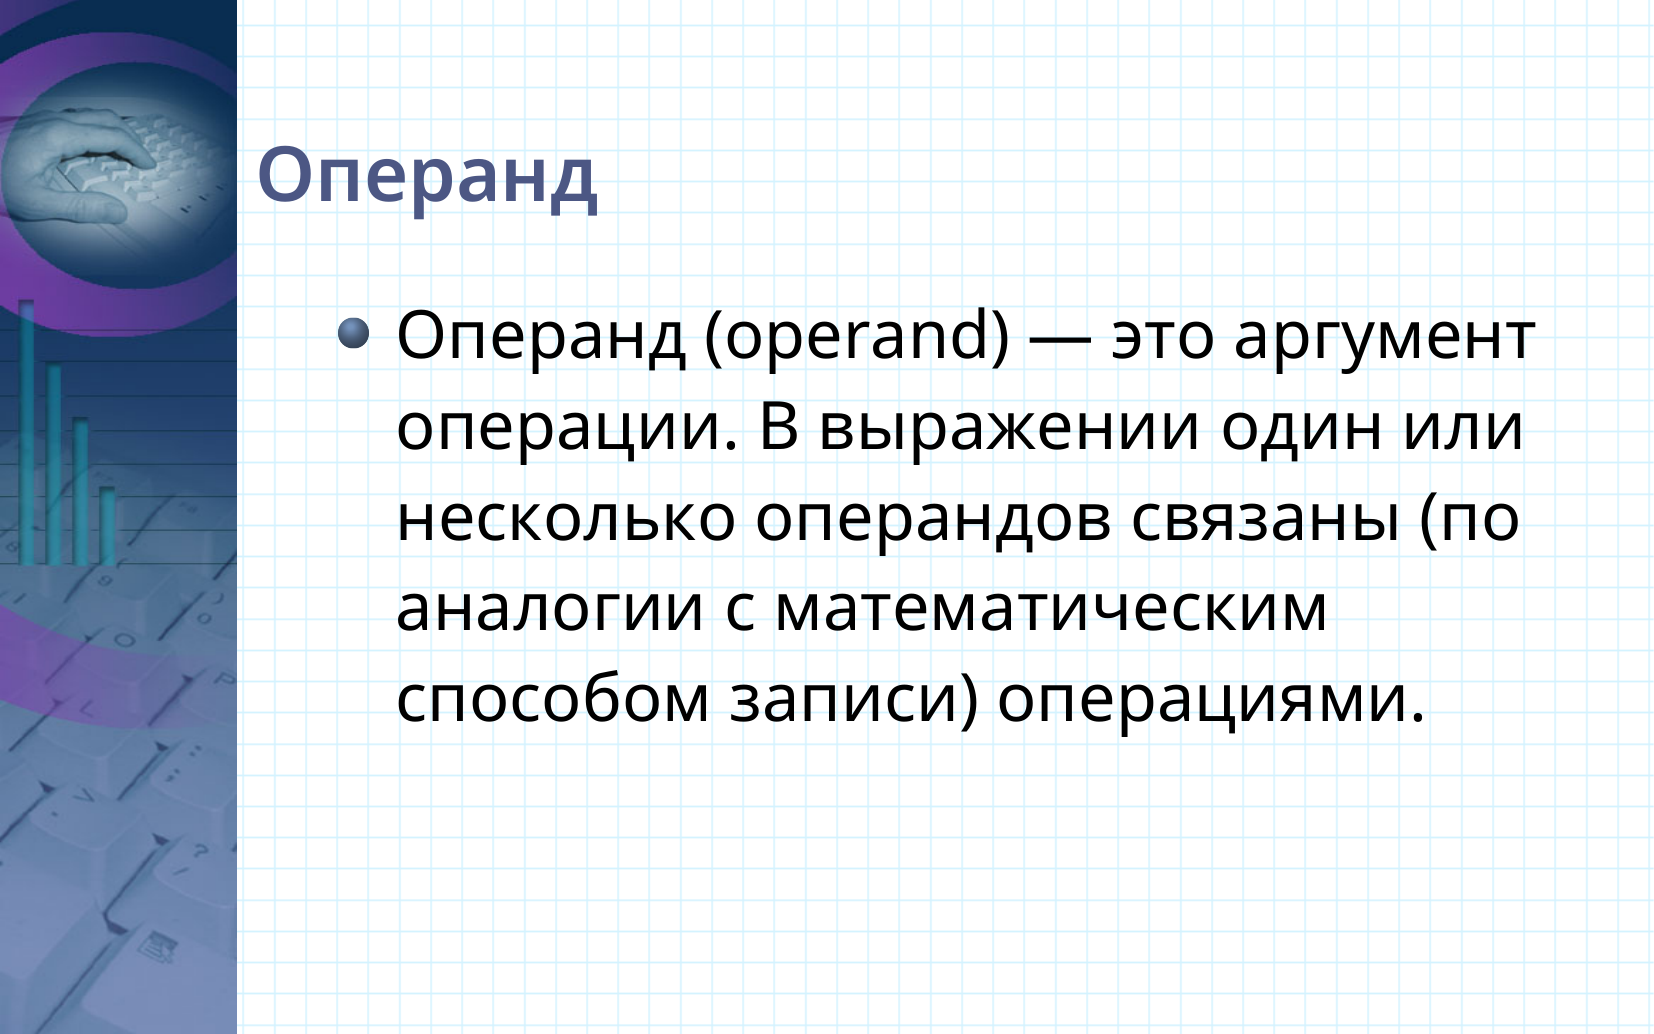

# Операнд
Операнд (operand) ― это аргумент операции. В выражении один или несколько операндов связаны (по аналогии с математическим способом записи) операциями.